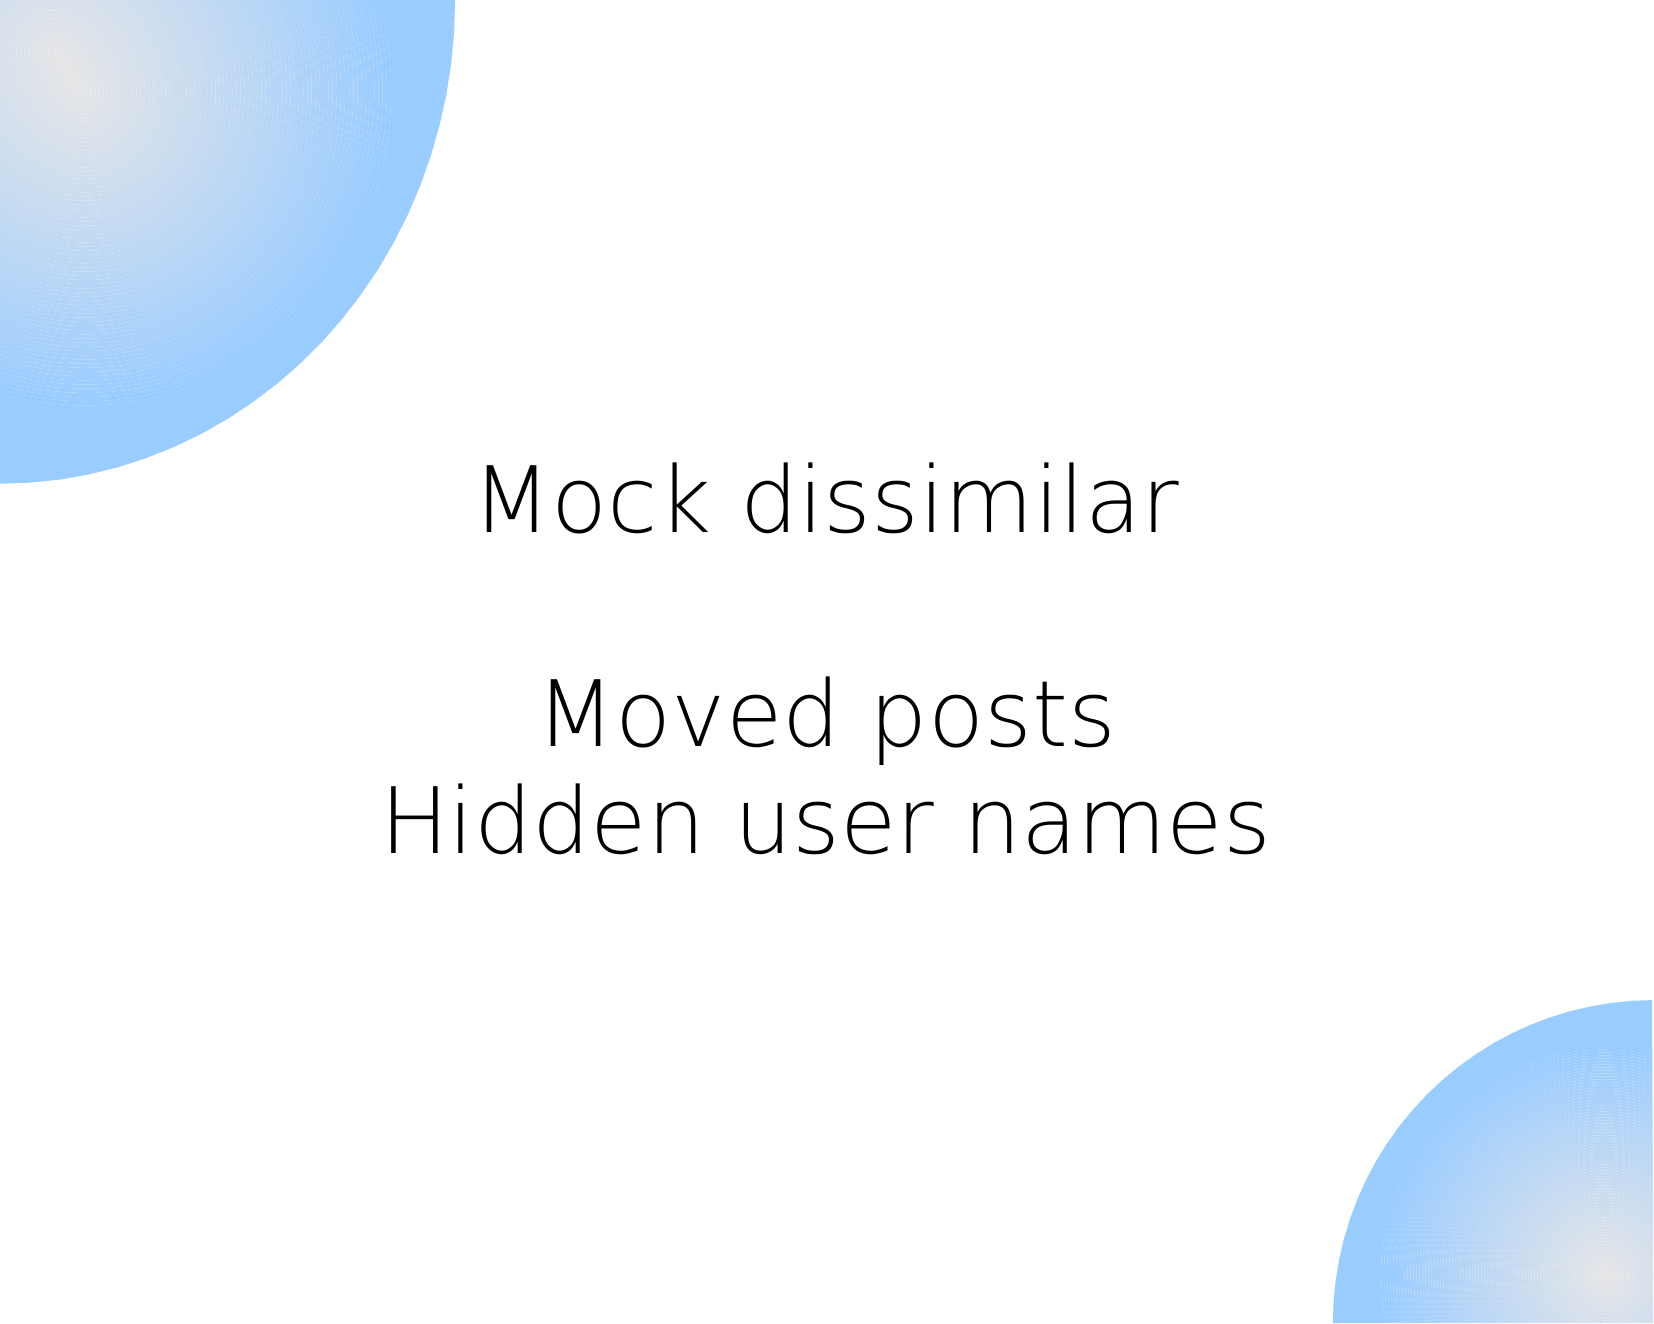

# Mock dissimilar
Moved posts
Hidden user names